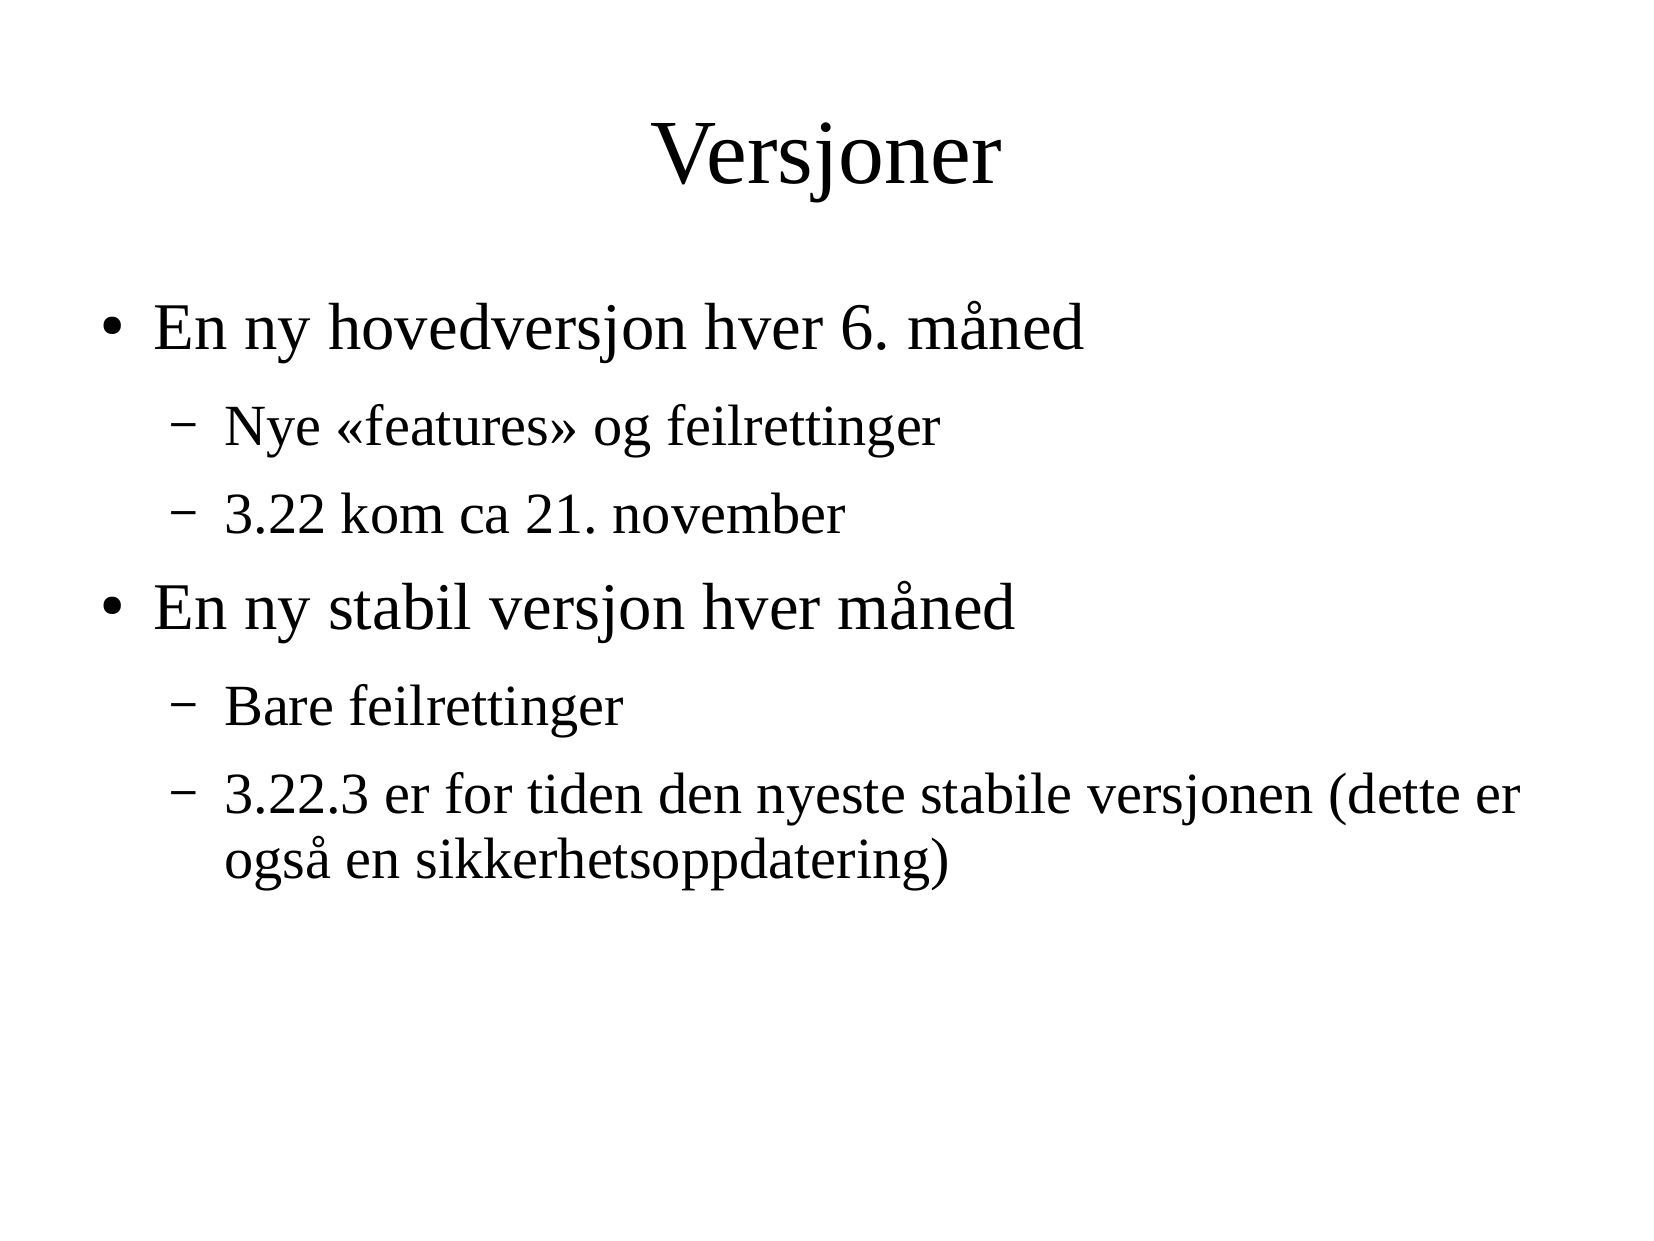

# Versjoner
En ny hovedversjon hver 6. måned
Nye «features» og feilrettinger
3.22 kom ca 21. november
En ny stabil versjon hver måned
Bare feilrettinger
3.22.3 er for tiden den nyeste stabile versjonen (dette er også en sikkerhetsoppdatering)